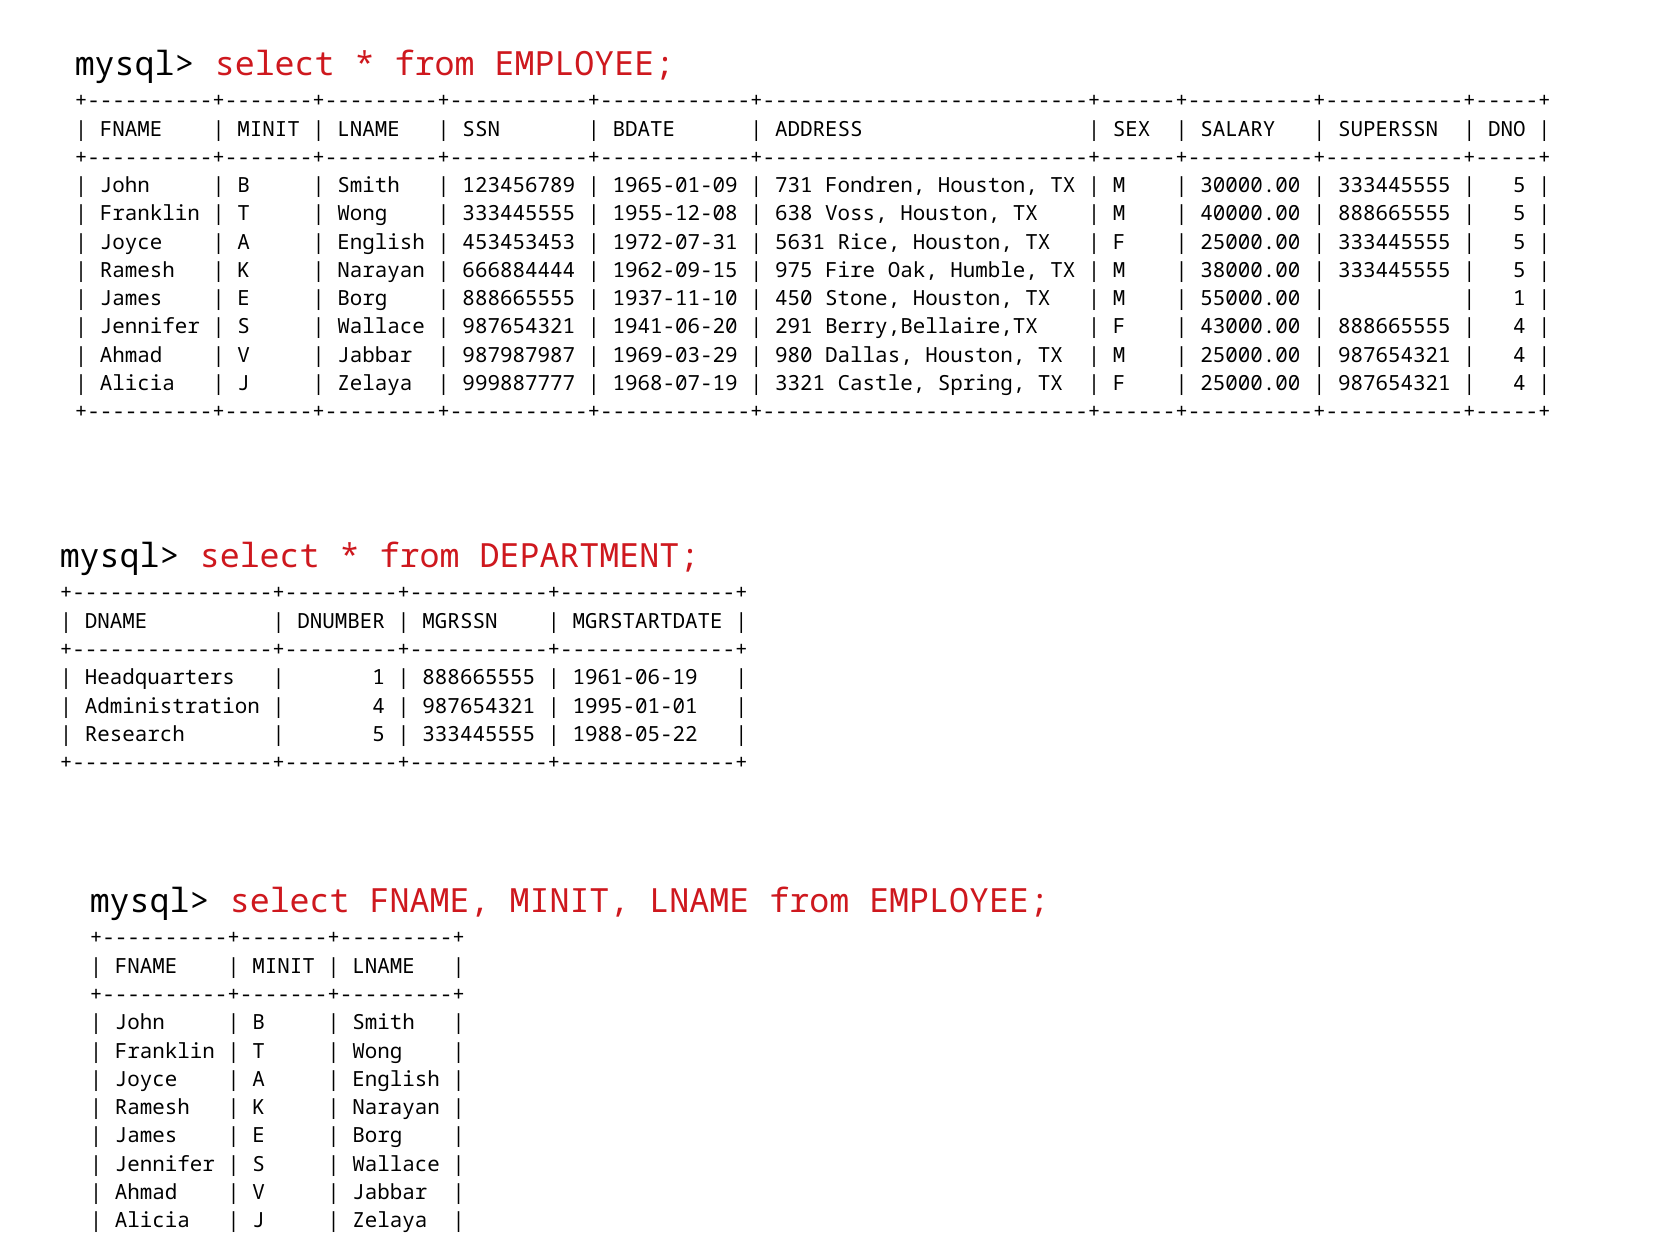

mysql> select * from EMPLOYEE;
+----------+-------+---------+-----------+------------+--------------------------+------+----------+-----------+-----+
| FNAME | MINIT | LNAME | SSN | BDATE | ADDRESS | SEX | SALARY | SUPERSSN | DNO |
+----------+-------+---------+-----------+------------+--------------------------+------+----------+-----------+-----+
| John | B | Smith | 123456789 | 1965-01-09 | 731 Fondren, Houston, TX | M | 30000.00 | 333445555 | 5 |
| Franklin | T | Wong | 333445555 | 1955-12-08 | 638 Voss, Houston, TX | M | 40000.00 | 888665555 | 5 |
| Joyce | A | English | 453453453 | 1972-07-31 | 5631 Rice, Houston, TX | F | 25000.00 | 333445555 | 5 |
| Ramesh | K | Narayan | 666884444 | 1962-09-15 | 975 Fire Oak, Humble, TX | M | 38000.00 | 333445555 | 5 |
| James | E | Borg | 888665555 | 1937-11-10 | 450 Stone, Houston, TX | M | 55000.00 | | 1 |
| Jennifer | S | Wallace | 987654321 | 1941-06-20 | 291 Berry,Bellaire,TX | F | 43000.00 | 888665555 | 4 |
| Ahmad | V | Jabbar | 987987987 | 1969-03-29 | 980 Dallas, Houston, TX | M | 25000.00 | 987654321 | 4 |
| Alicia | J | Zelaya | 999887777 | 1968-07-19 | 3321 Castle, Spring, TX | F | 25000.00 | 987654321 | 4 |
+----------+-------+---------+-----------+------------+--------------------------+------+----------+-----------+-----+
mysql> select * from DEPARTMENT;
+----------------+---------+-----------+--------------+
| DNAME | DNUMBER | MGRSSN | MGRSTARTDATE |
+----------------+---------+-----------+--------------+
| Headquarters | 1 | 888665555 | 1961-06-19 |
| Administration | 4 | 987654321 | 1995-01-01 |
| Research | 5 | 333445555 | 1988-05-22 |
+----------------+---------+-----------+--------------+
mysql> select FNAME, MINIT, LNAME from EMPLOYEE;
+----------+-------+---------+
| FNAME | MINIT | LNAME |
+----------+-------+---------+
| John | B | Smith |
| Franklin | T | Wong |
| Joyce | A | English |
| Ramesh | K | Narayan |
| James | E | Borg |
| Jennifer | S | Wallace |
| Ahmad | V | Jabbar |
| Alicia | J | Zelaya |
+----------+-------+---------+